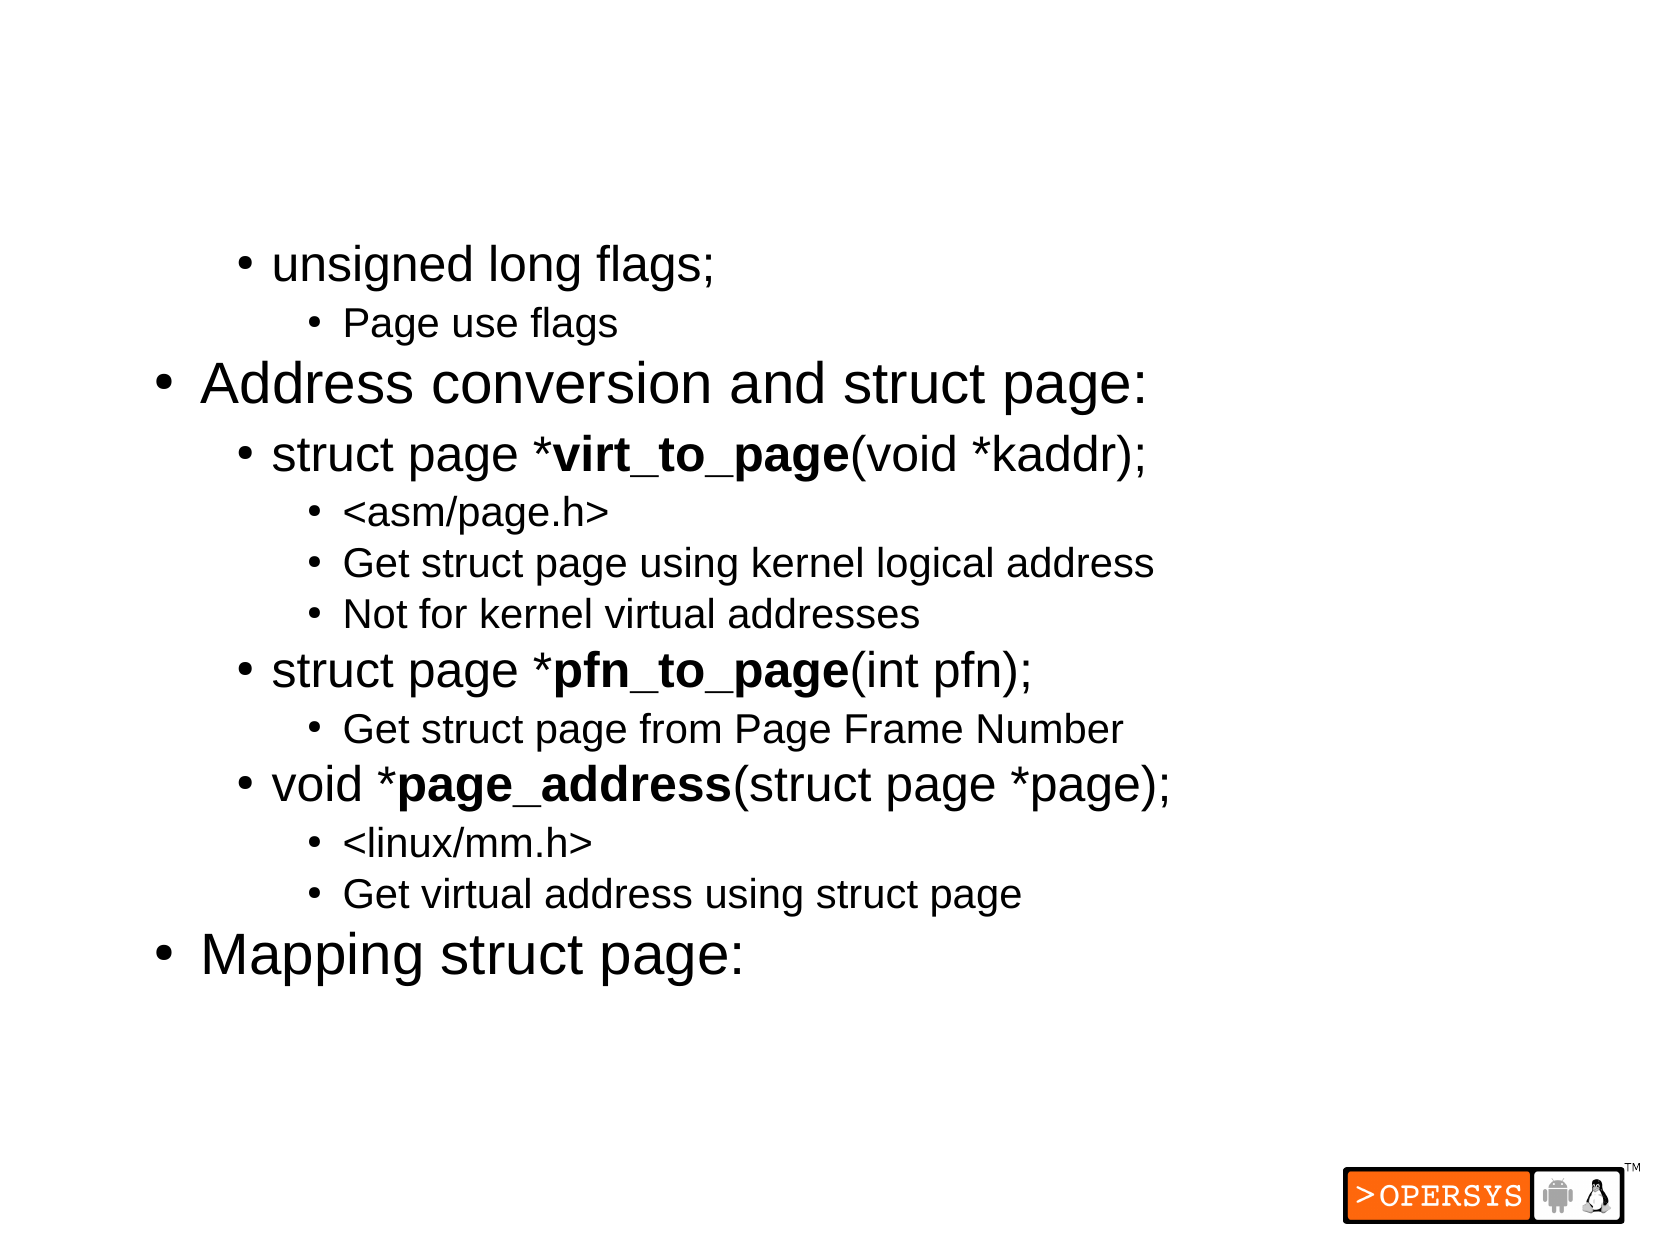

# unsigned long flags;
Page use flags
Address conversion and struct page:
struct page *virt_to_page(void *kaddr);
<asm/page.h>
Get struct page using kernel logical address
Not for kernel virtual addresses
struct page *pfn_to_page(int pfn);
Get struct page from Page Frame Number
void *page_address(struct page *page);
<linux/mm.h>
Get virtual address using struct page
Mapping struct page: